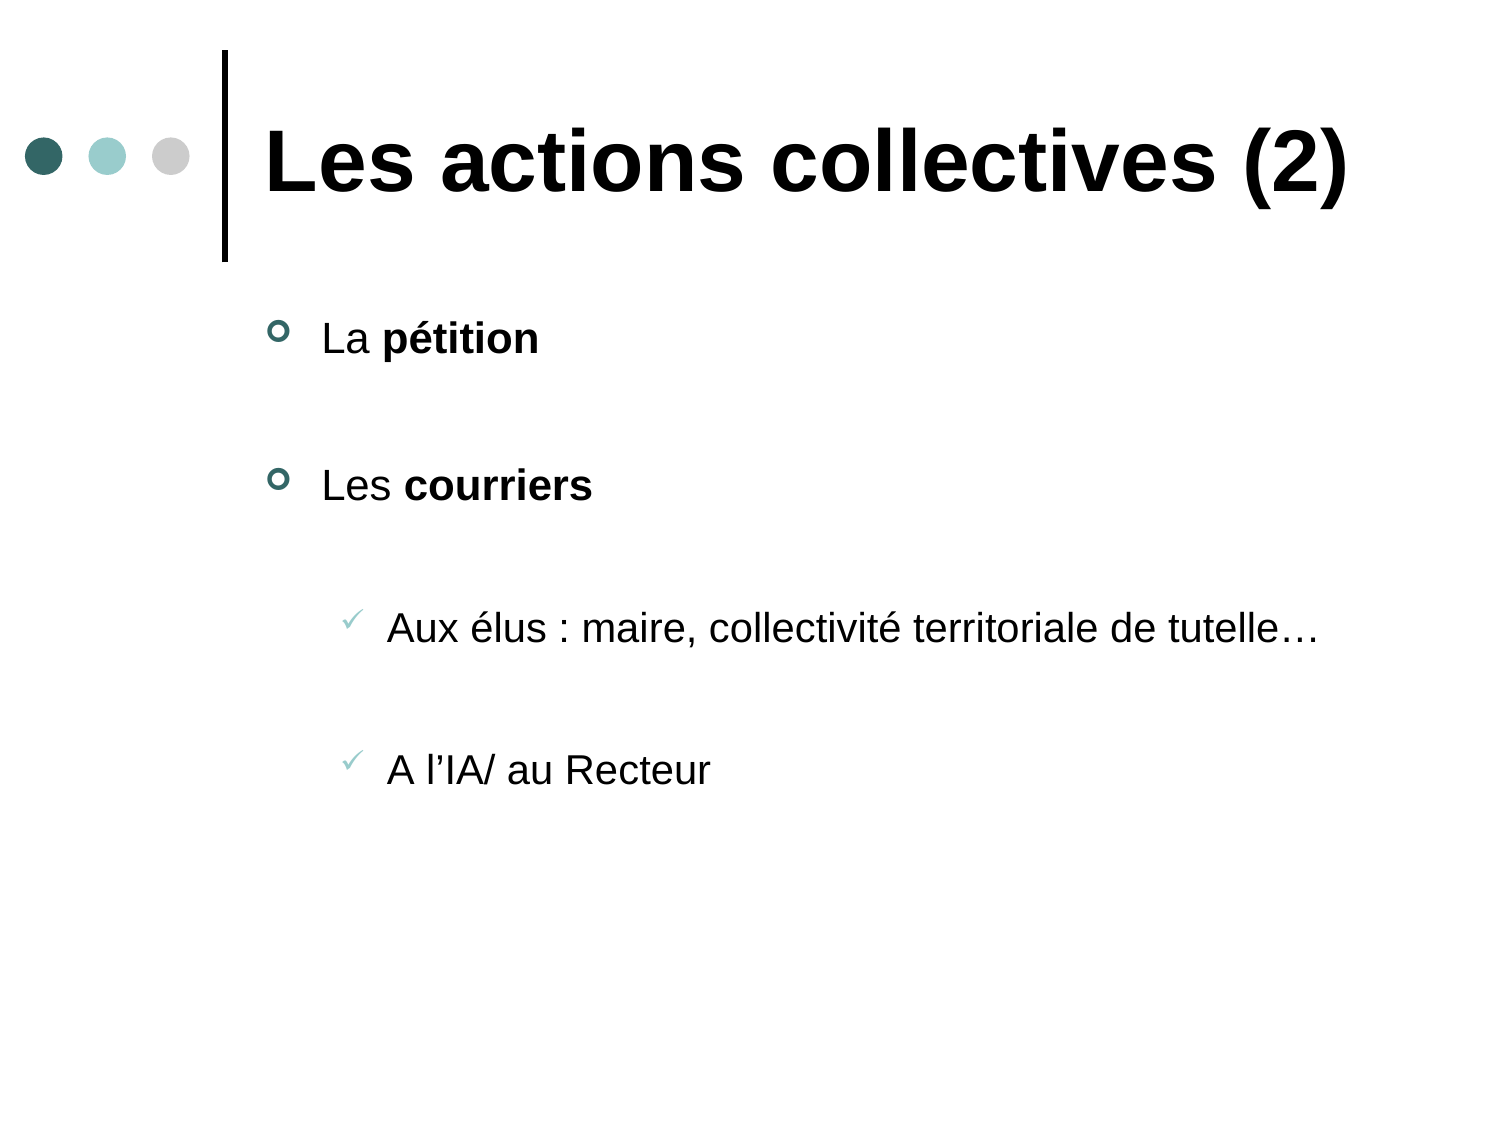

# Les actions collectives (2)
La pétition
Les courriers
Aux élus : maire, collectivité territoriale de tutelle…
A l’IA/ au Recteur